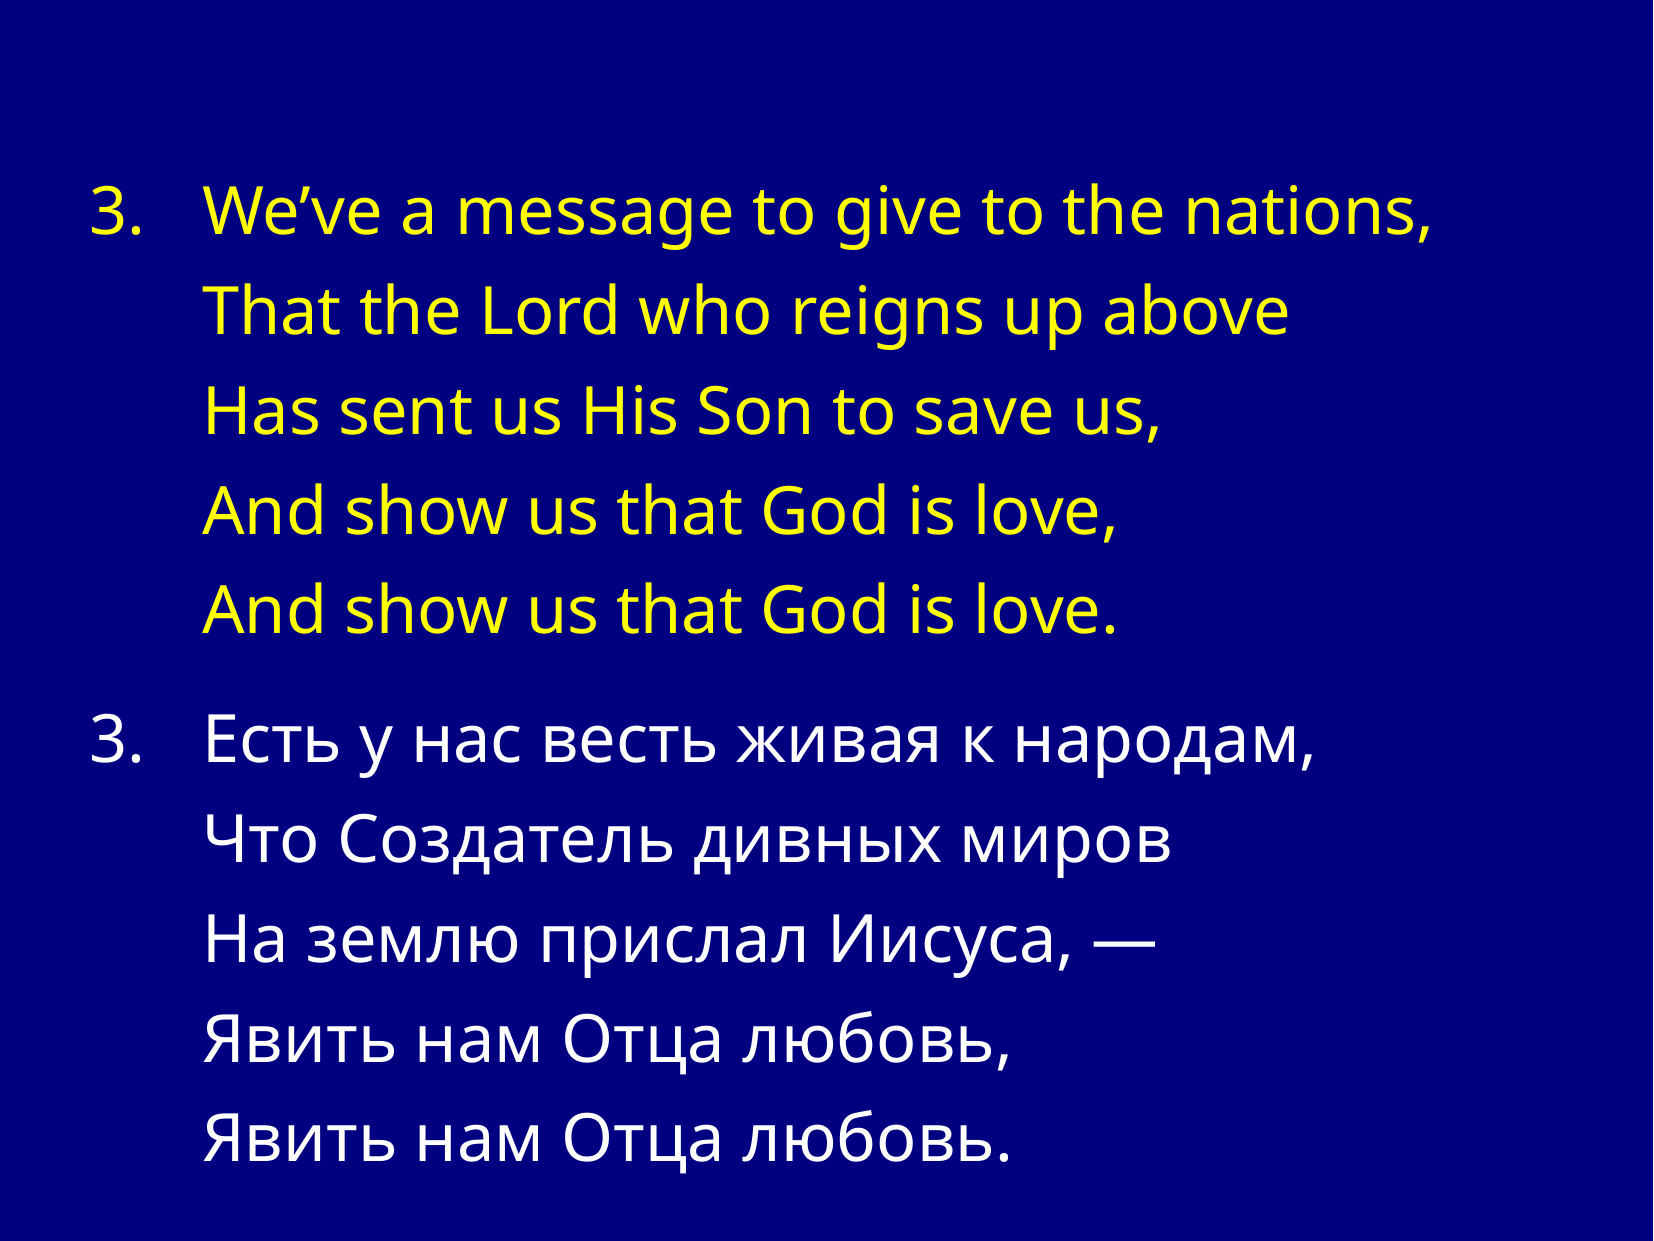

3.	We’ve a message to give to the nations,
	That the Lord who reigns up above
	Has sent us His Son to save us,
	And show us that God is love,
	And show us that God is love.
3.	Есть у нас весть живая к народам,
	Что Создатель дивных миров
	На землю прислал Иисуса, —
	Явить нам Отца любовь,
	Явить нам Отца любовь.